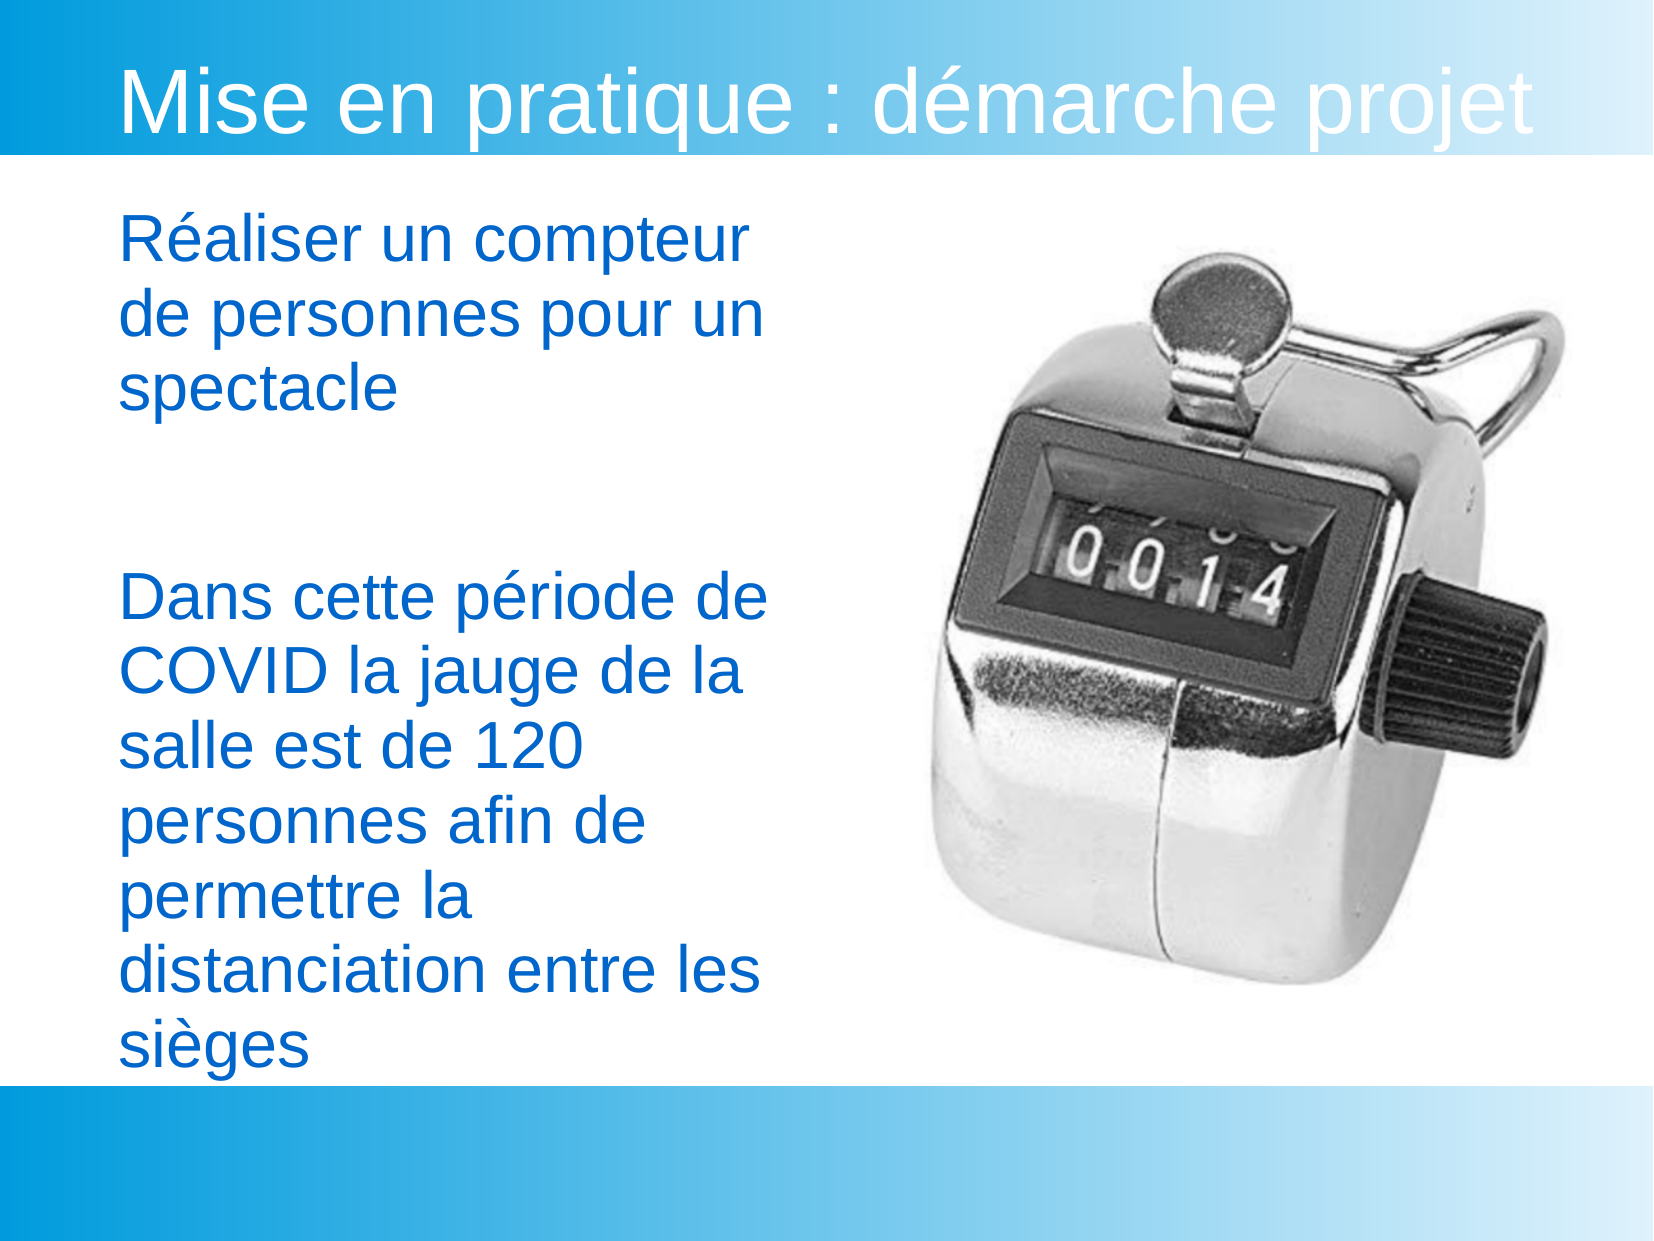

# Mise en pratique : démarche projet
Réaliser un compteur de personnes pour un spectacle
Dans cette période de COVID la jauge de la salle est de 120 personnes afin de permettre la distanciation entre les sièges